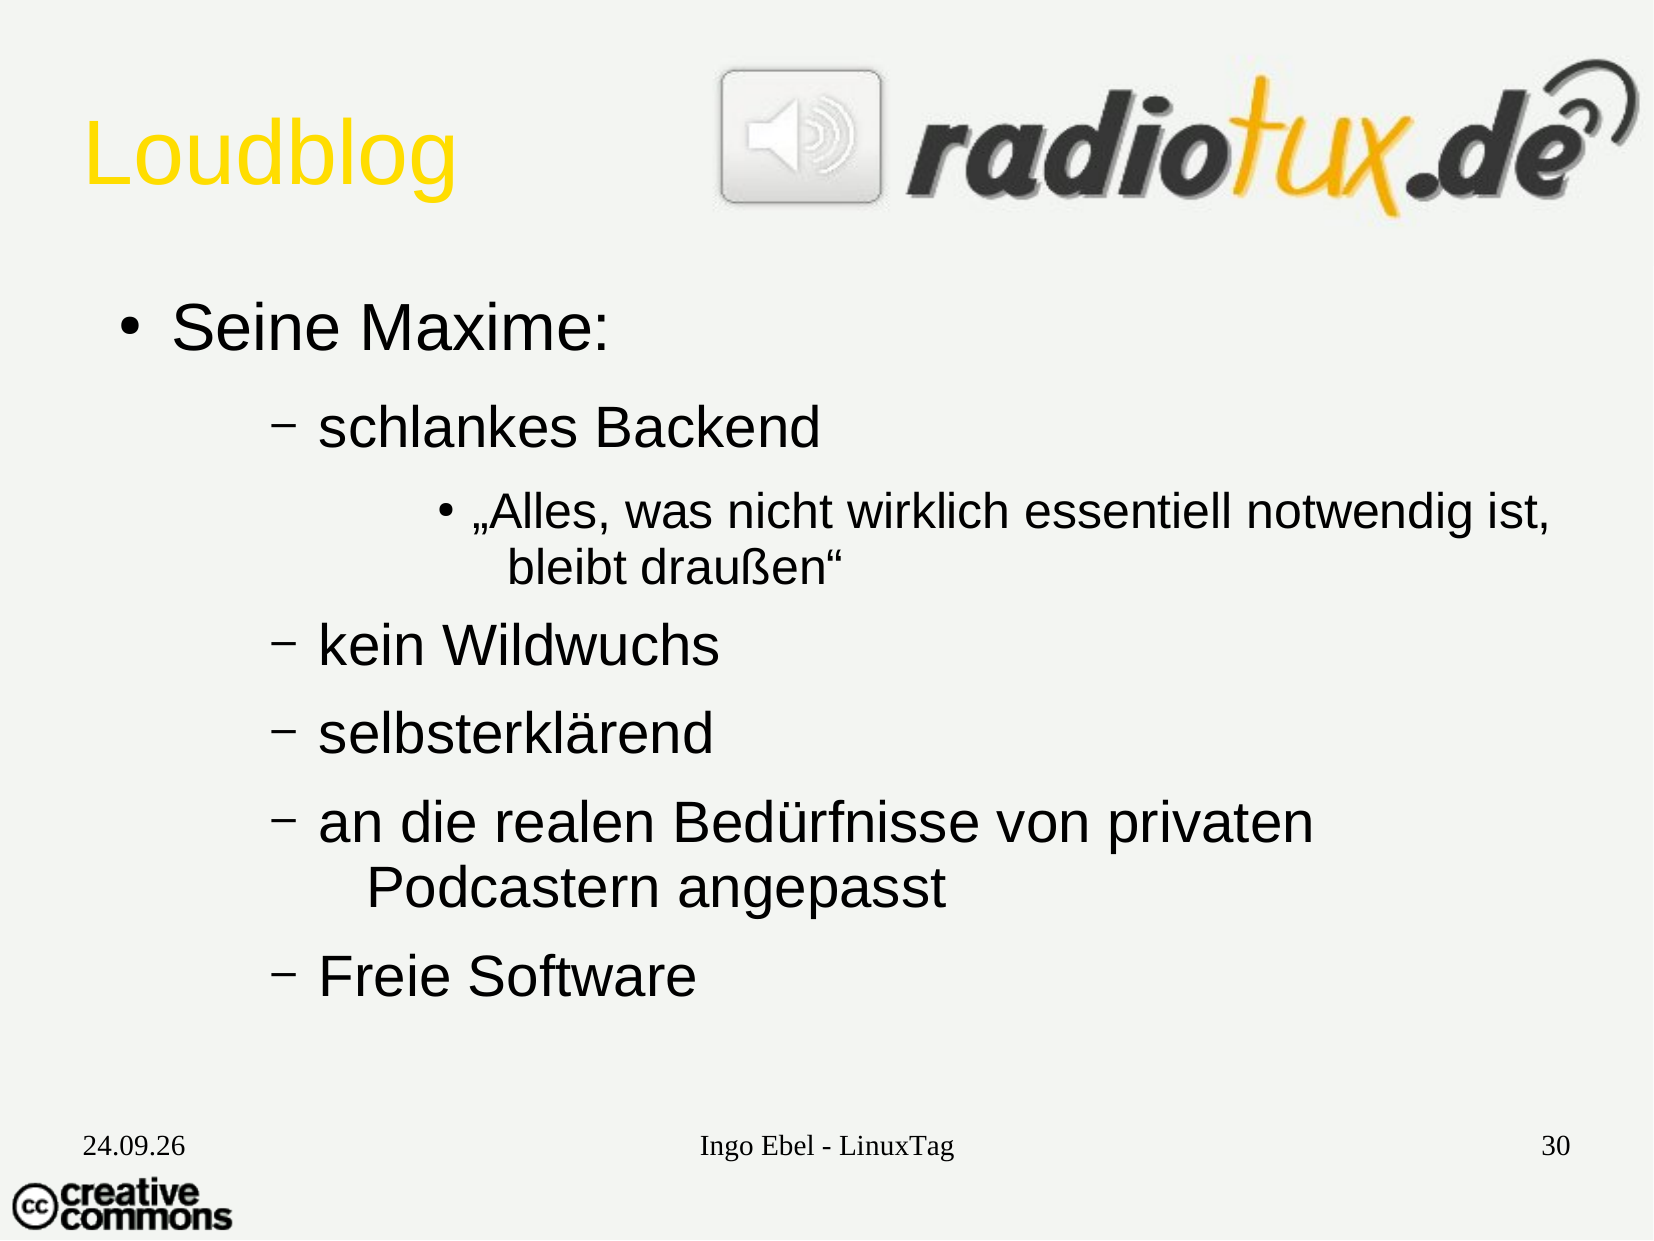

# Loudblog
Seine Maxime:
schlankes Backend
„Alles, was nicht wirklich essentiell notwendig ist, bleibt draußen“
kein Wildwuchs
selbsterklärend
an die realen Bedürfnisse von privaten Podcastern angepasst
Freie Software
Ingo Ebel - LinuxTag
30